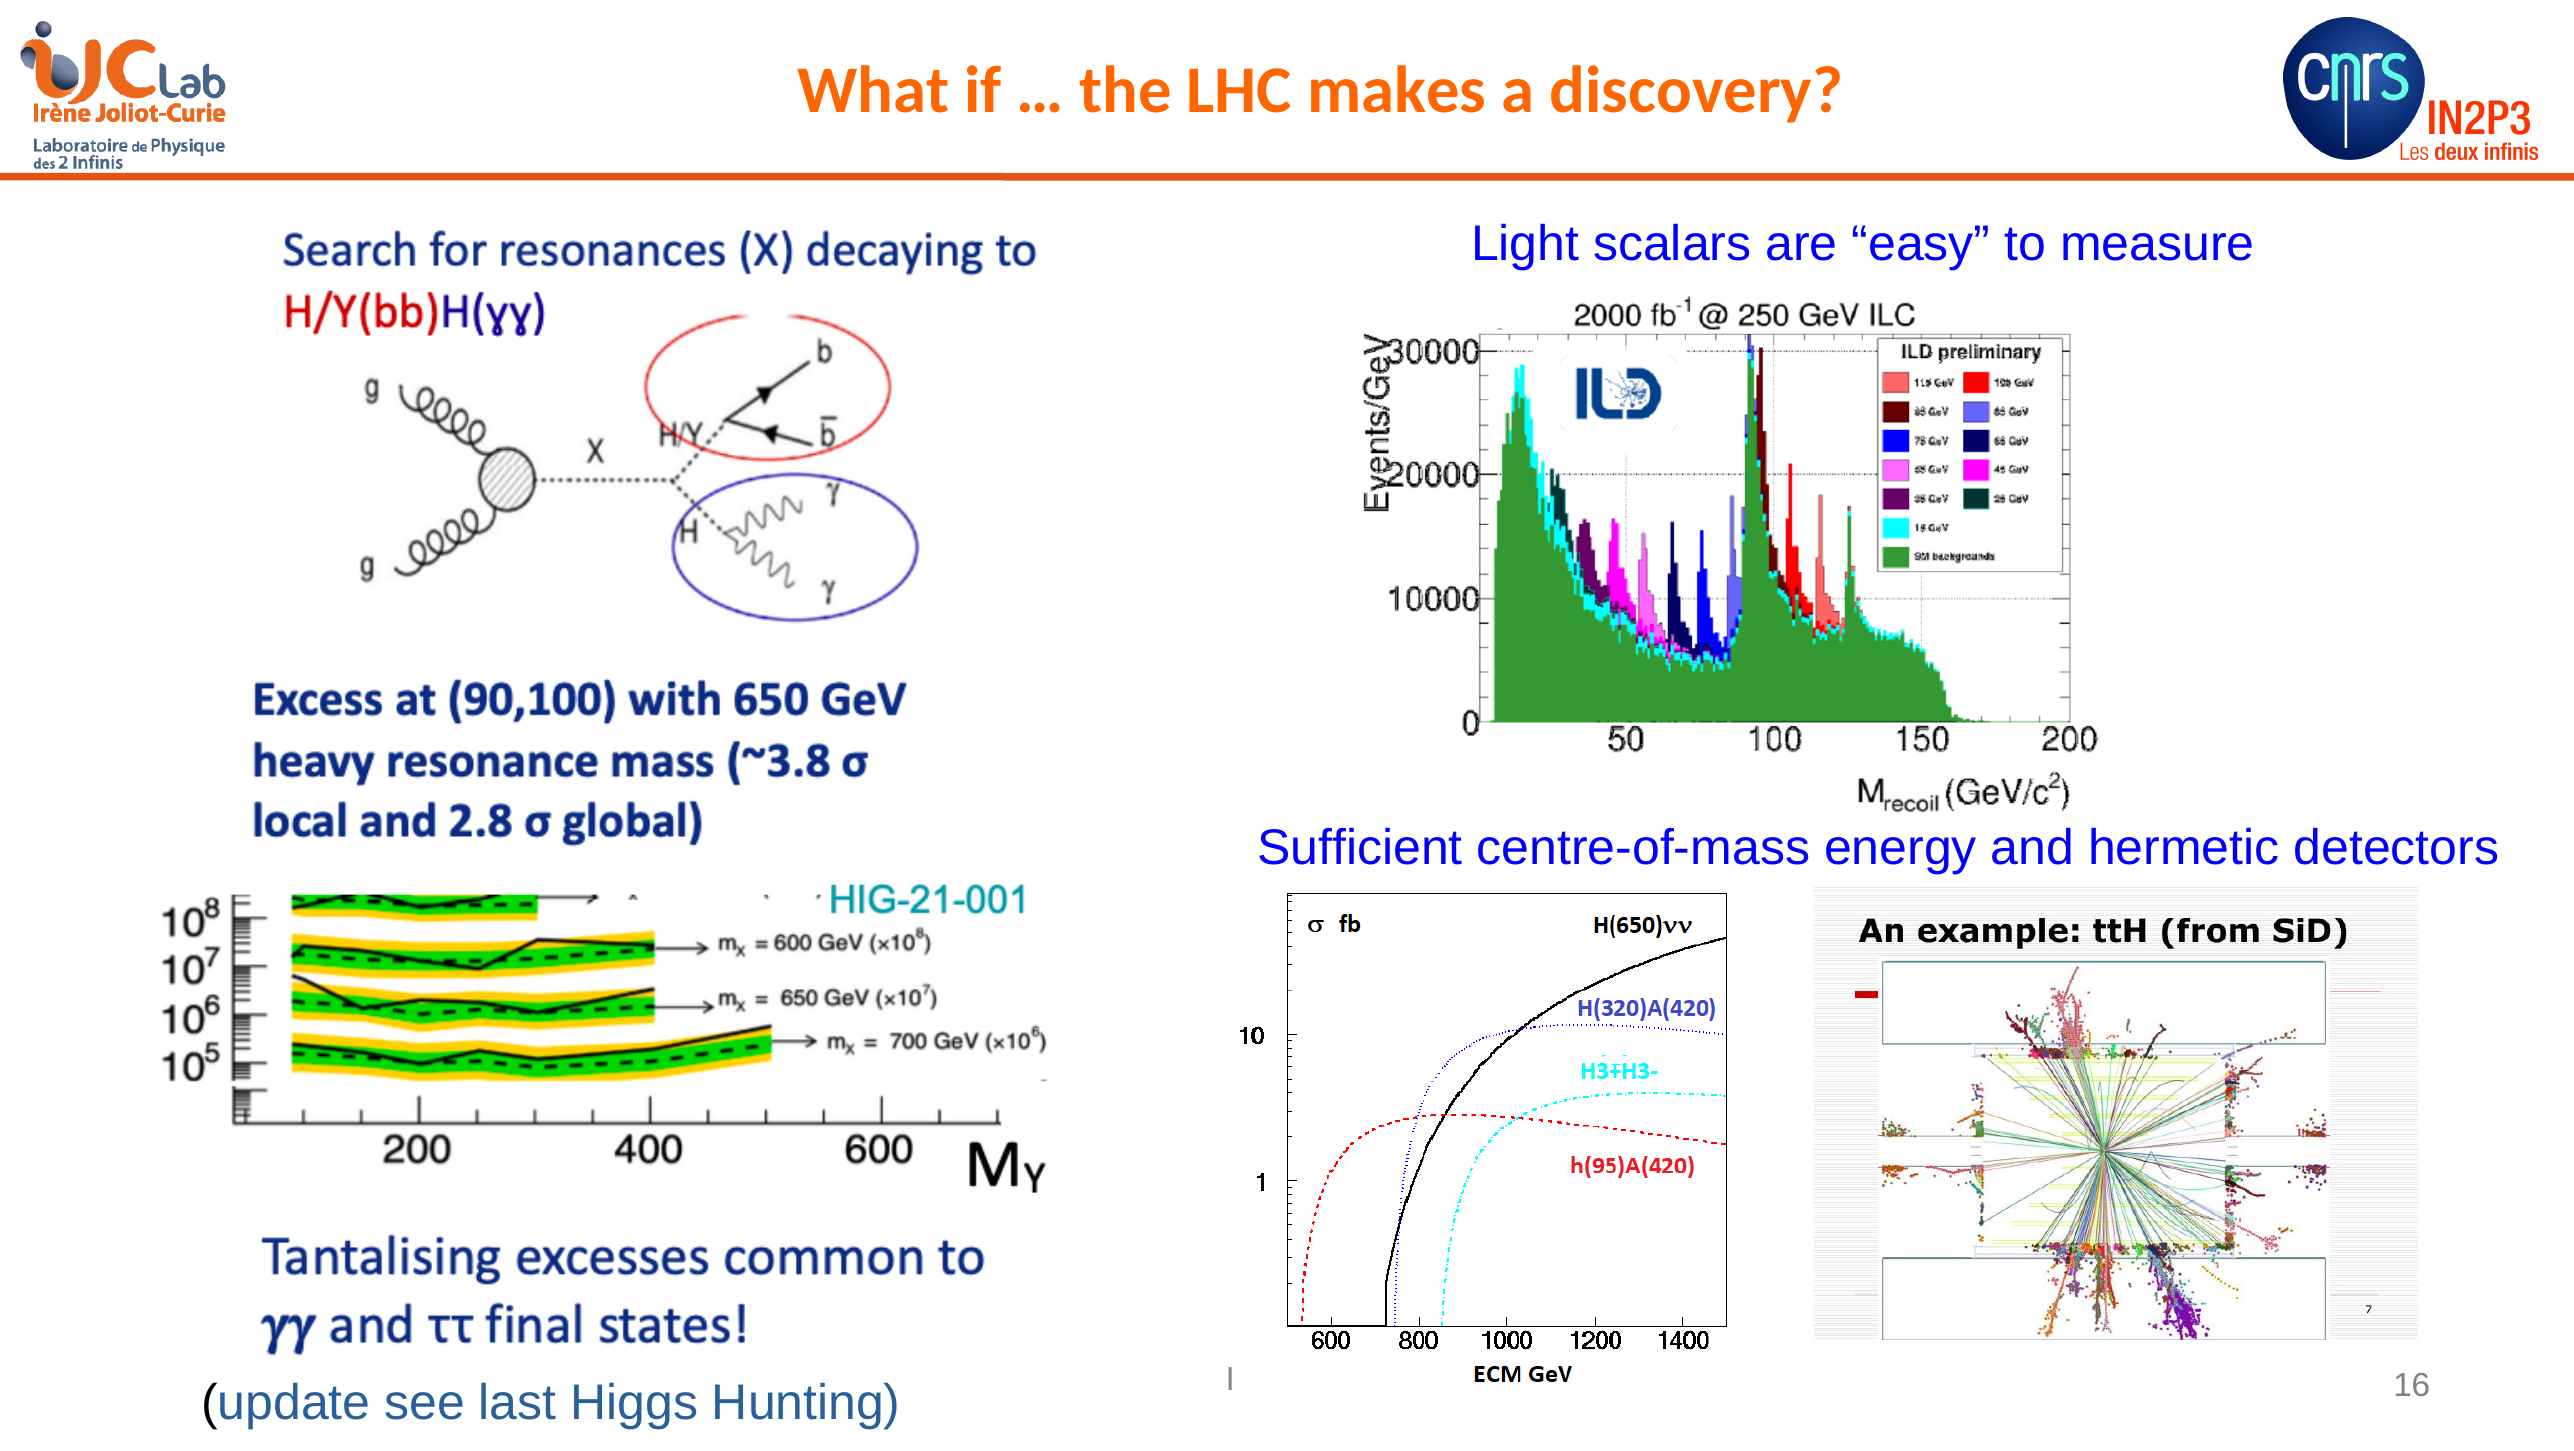

# What if … the LHC makes a discovery?
Light scalars are “easy” to measure
Sufficient centre-of-mass energy and hermetic detectors
16
(update see last Higgs Hunting)